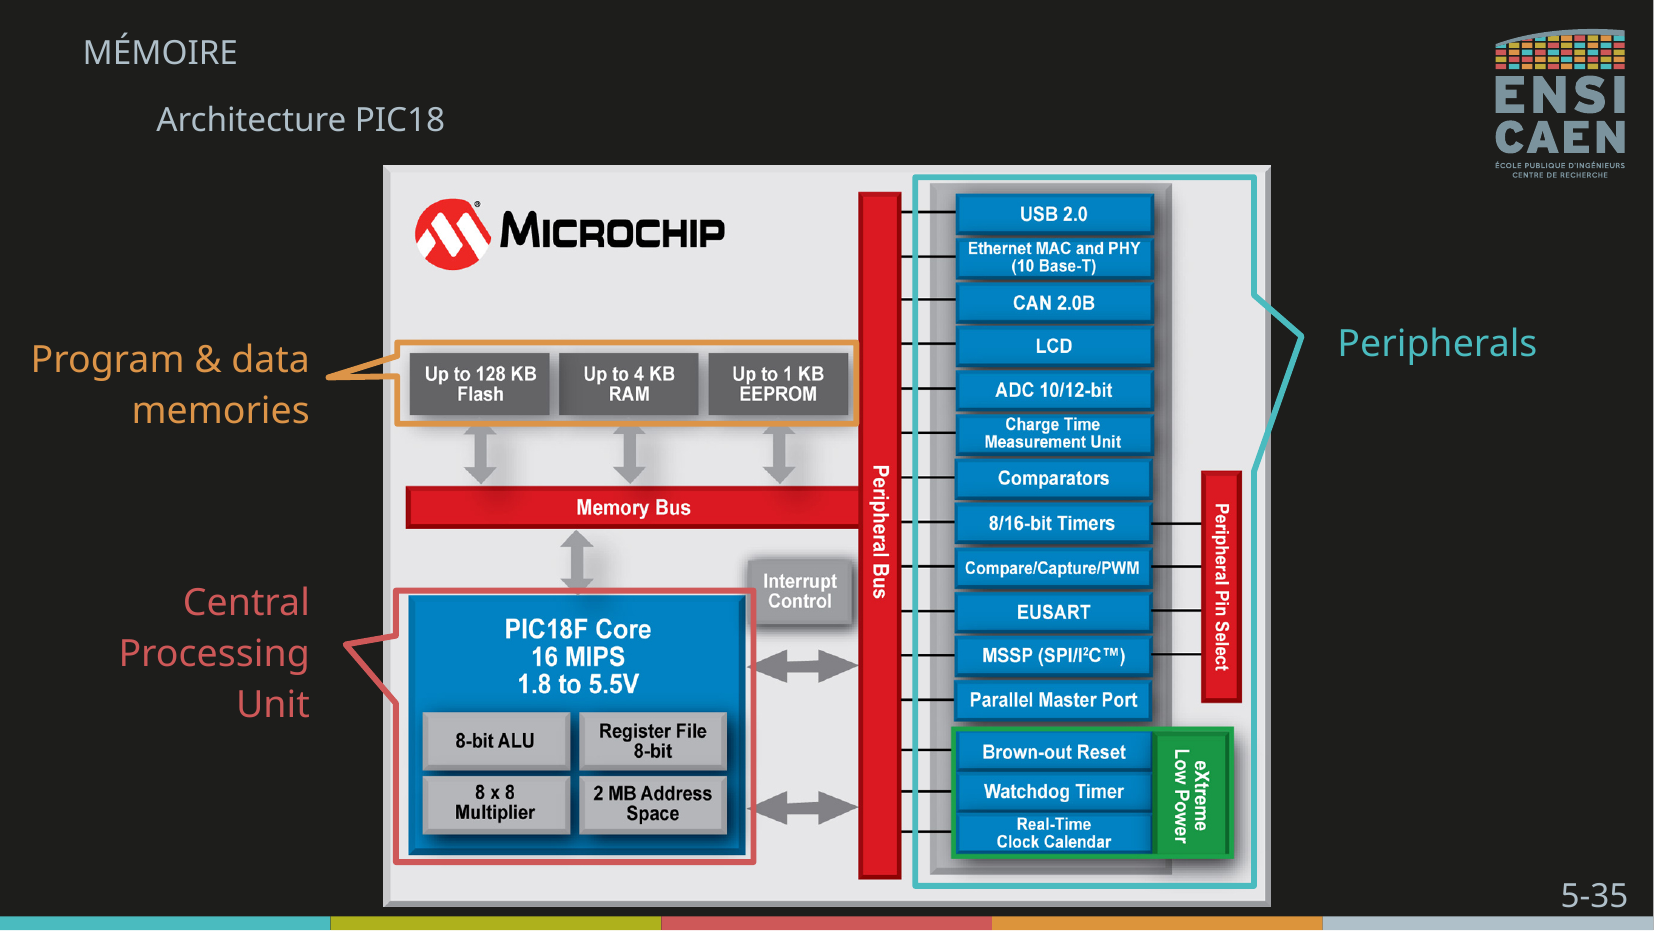

# MÉMOIRE Architecture PIC18
Peripherals
Program & data memories
Central
Processing
Unit